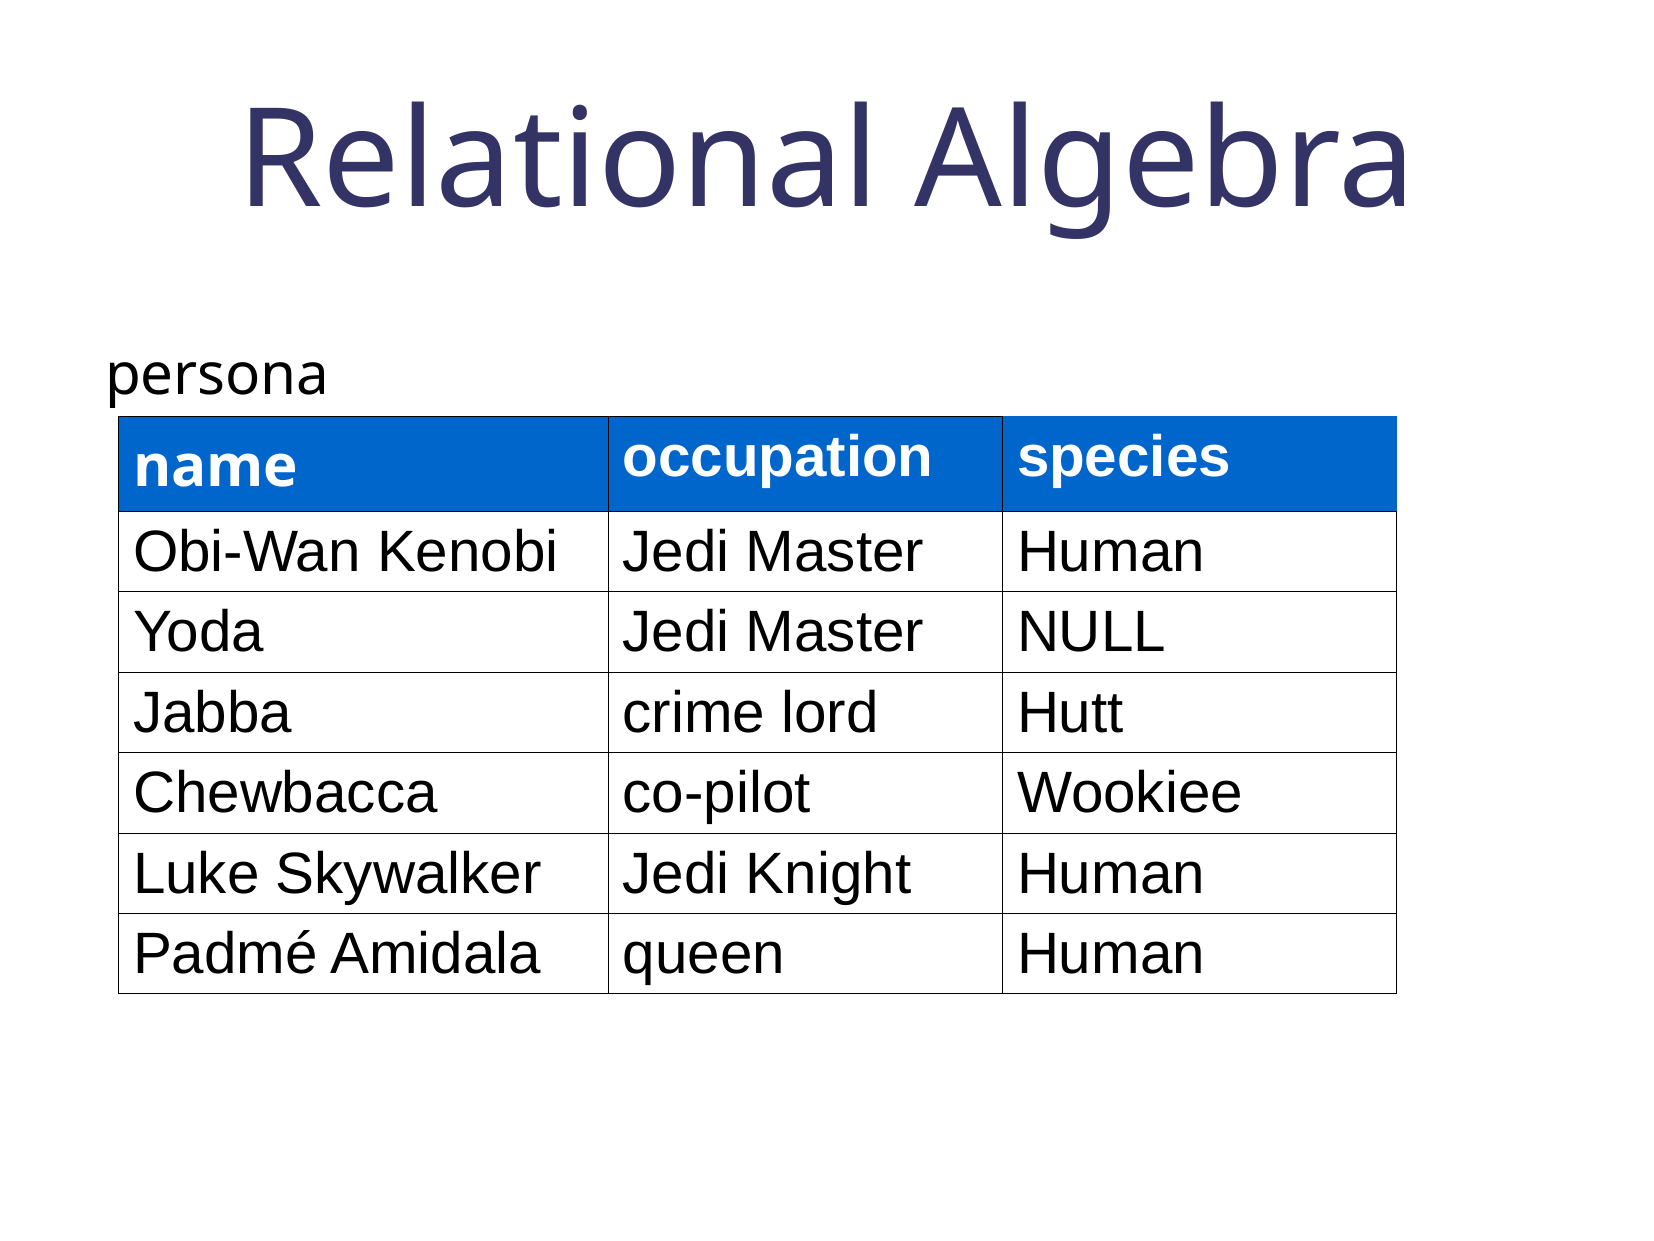

# Relational Algebra
 persona
| name | occupation | species |
| --- | --- | --- |
| Obi-Wan Kenobi | Jedi Master | Human |
| Yoda | Jedi Master | NULL |
| Jabba | crime lord | Hutt |
| Chewbacca | co-pilot | Wookiee |
| Luke Skywalker | Jedi Knight | Human |
| Padmé Amidala | queen | Human |